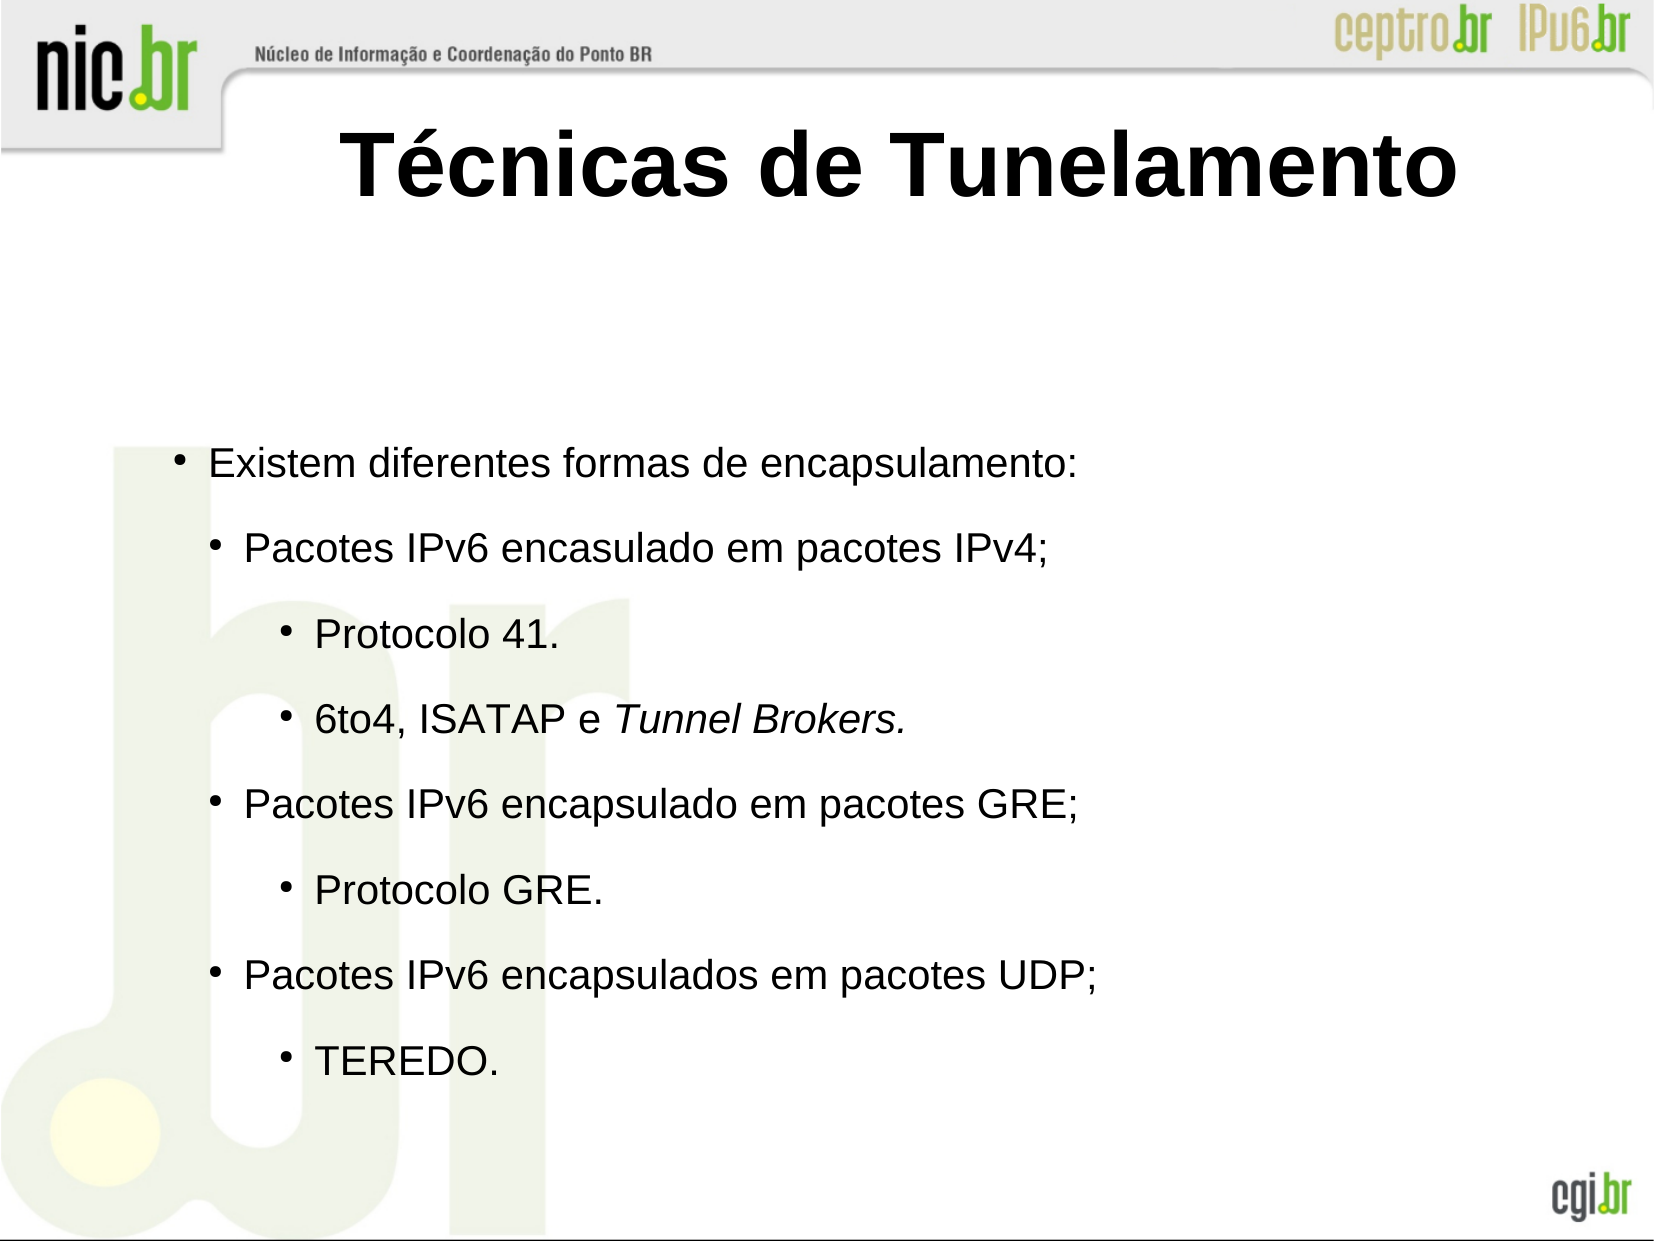

Técnicas de Tunelamento
Existem diferentes formas de encapsulamento:
Pacotes IPv6 encasulado em pacotes IPv4;
Protocolo 41.
6to4, ISATAP e Tunnel Brokers.
Pacotes IPv6 encapsulado em pacotes GRE;
Protocolo GRE.
Pacotes IPv6 encapsulados em pacotes UDP;
TEREDO.